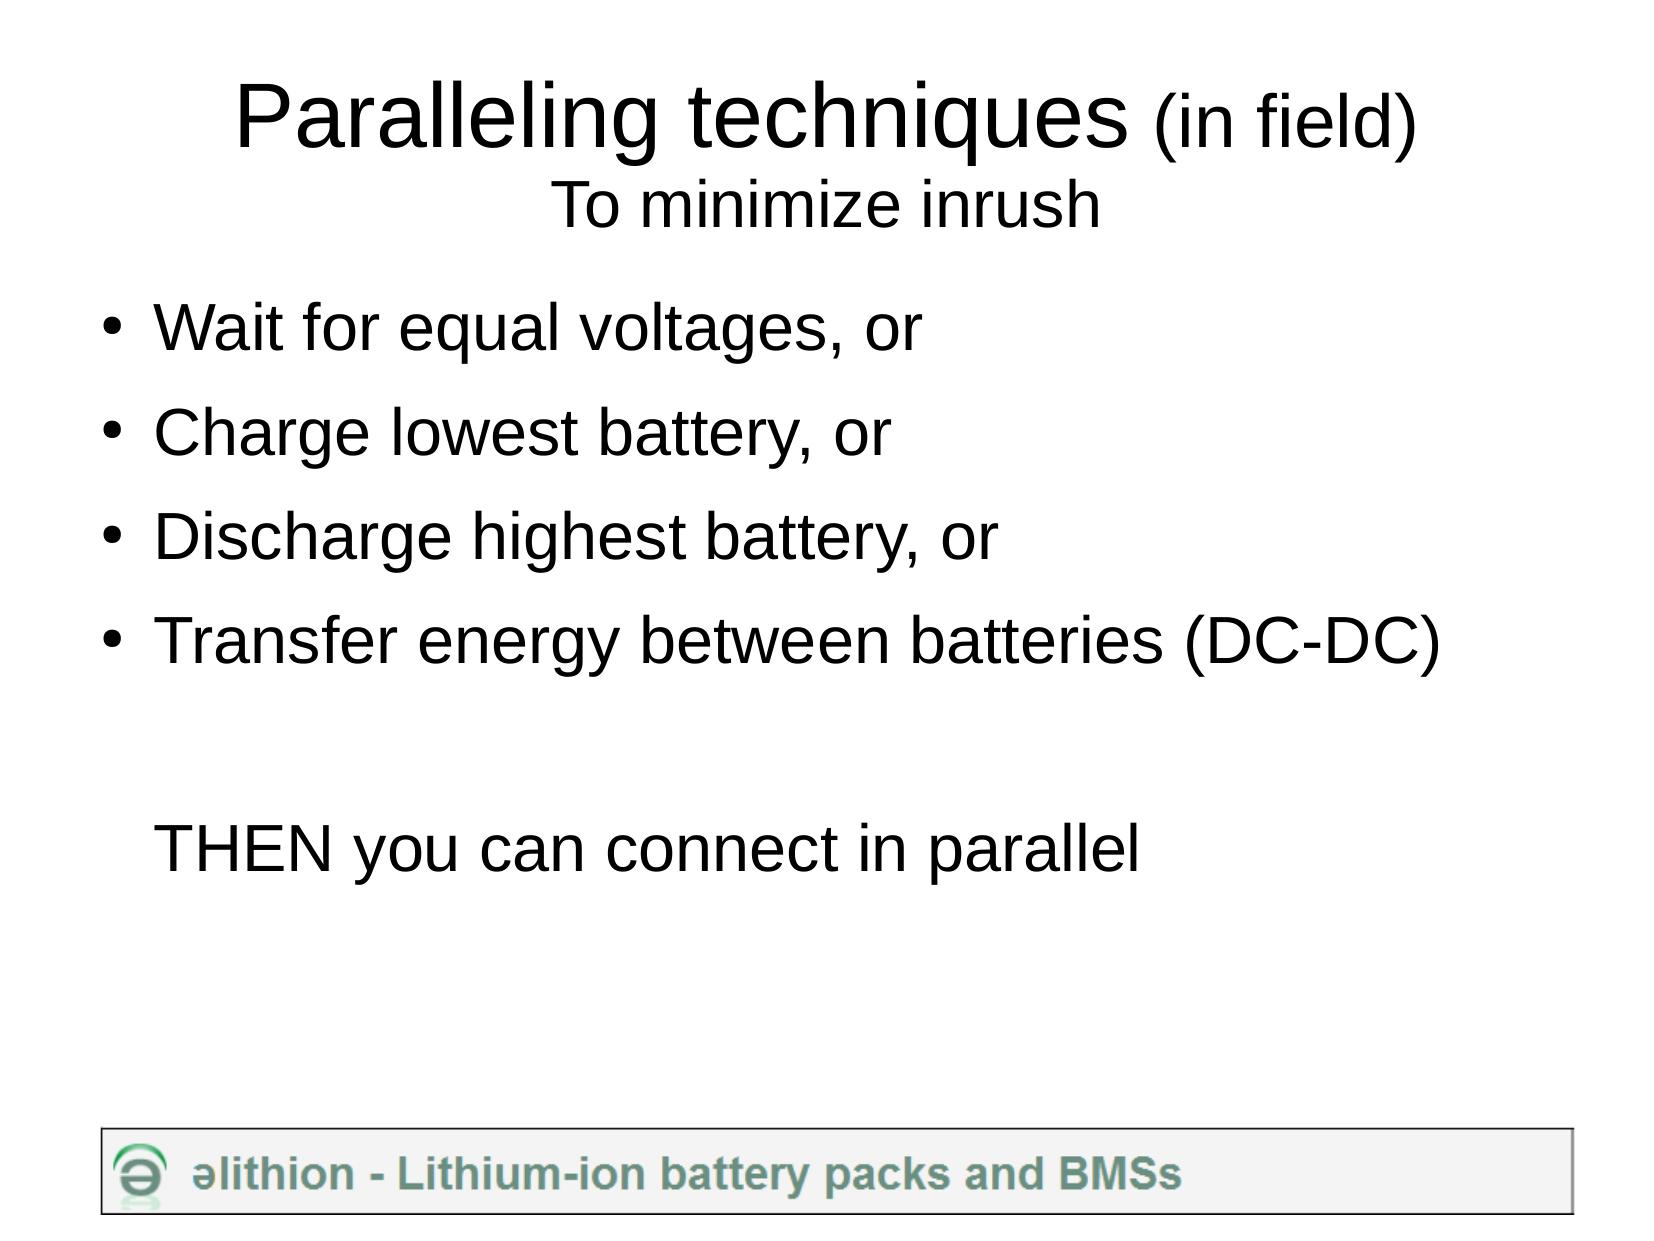

# Paralleling techniques (in field) To minimize inrush
Wait for equal voltages, or
Charge lowest battery, or
Discharge highest battery, or
Transfer energy between batteries (DC-DC)
THEN you can connect in parallel